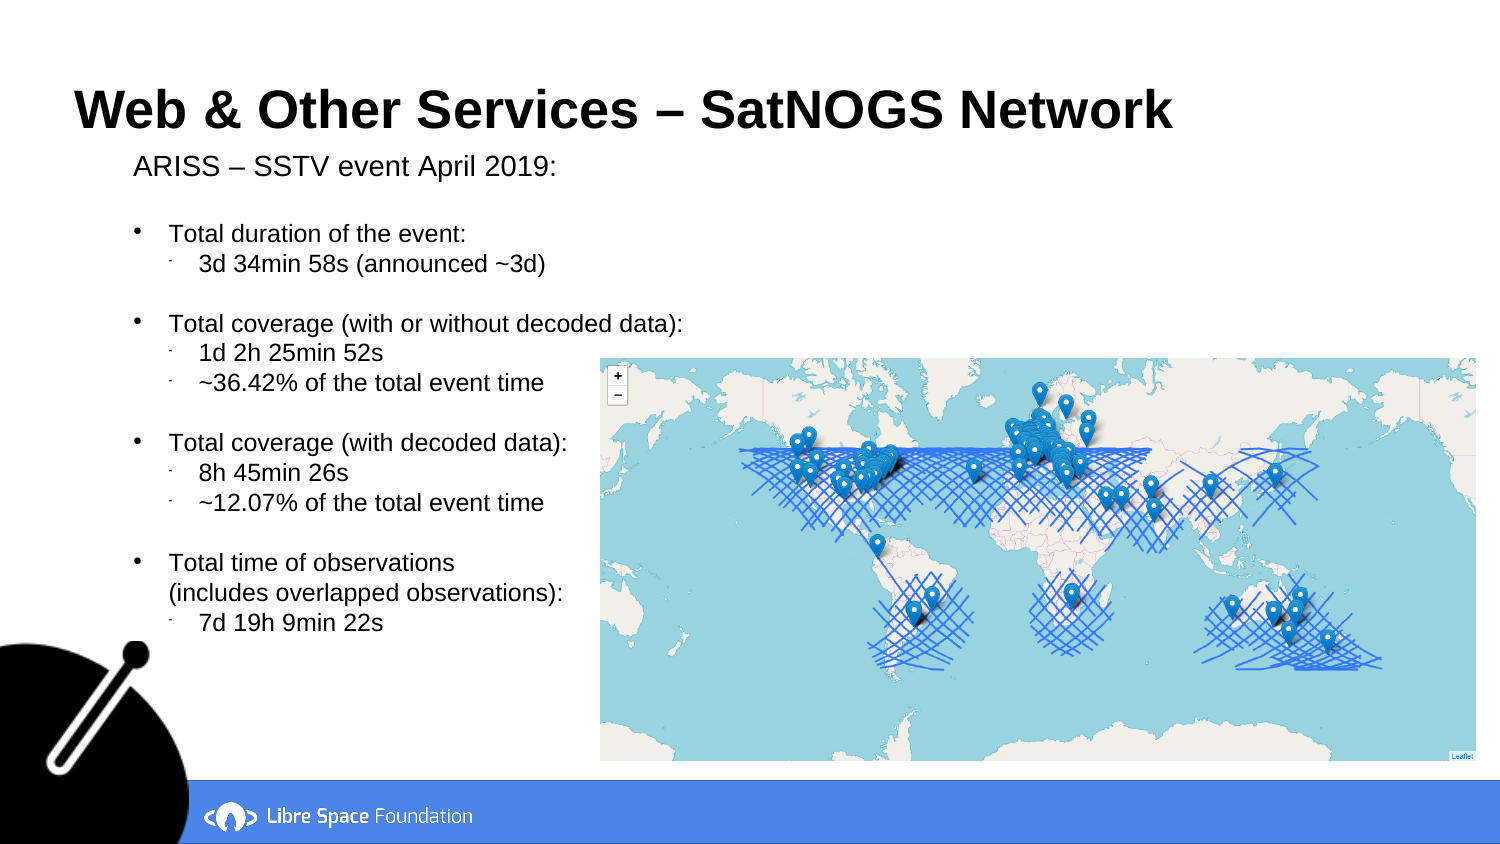

# Web & Other Services – SatNOGS Network
ARISS – SSTV event April 2019:
Total duration of the event:
3d 34min 58s (announced ~3d)
Total coverage (with or without decoded data):
1d 2h 25min 52s
~36.42% of the total event time
Total coverage (with decoded data):
8h 45min 26s
~12.07% of the total event time
Total time of observations
(includes overlapped observations):
7d 19h 9min 22s